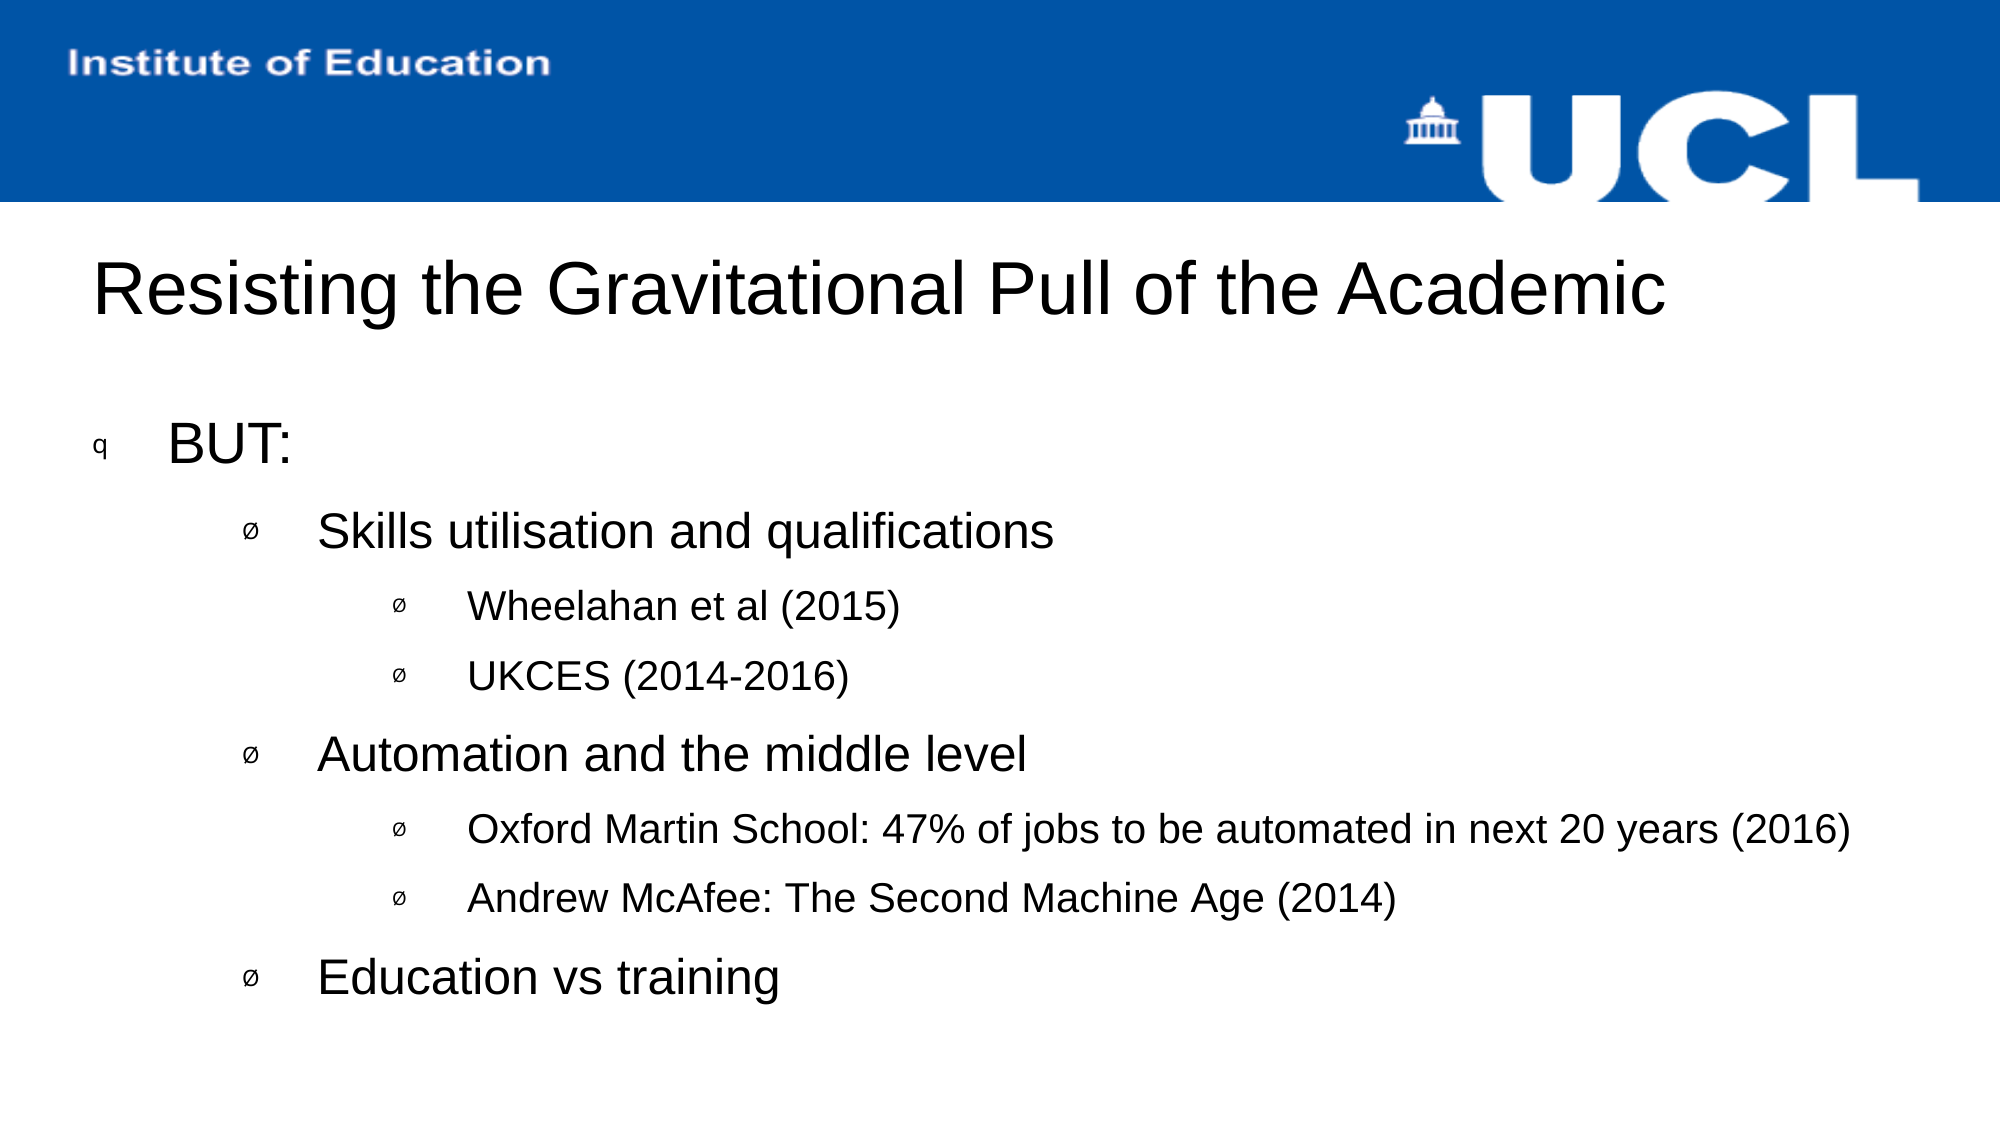

Resisting the Gravitational Pull of the Academic
BUT:
Skills utilisation and qualifications
Wheelahan et al (2015)
UKCES (2014-2016)
Automation and the middle level
Oxford Martin School: 47% of jobs to be automated in next 20 years (2016)
Andrew McAfee: The Second Machine Age (2014)
Education vs training